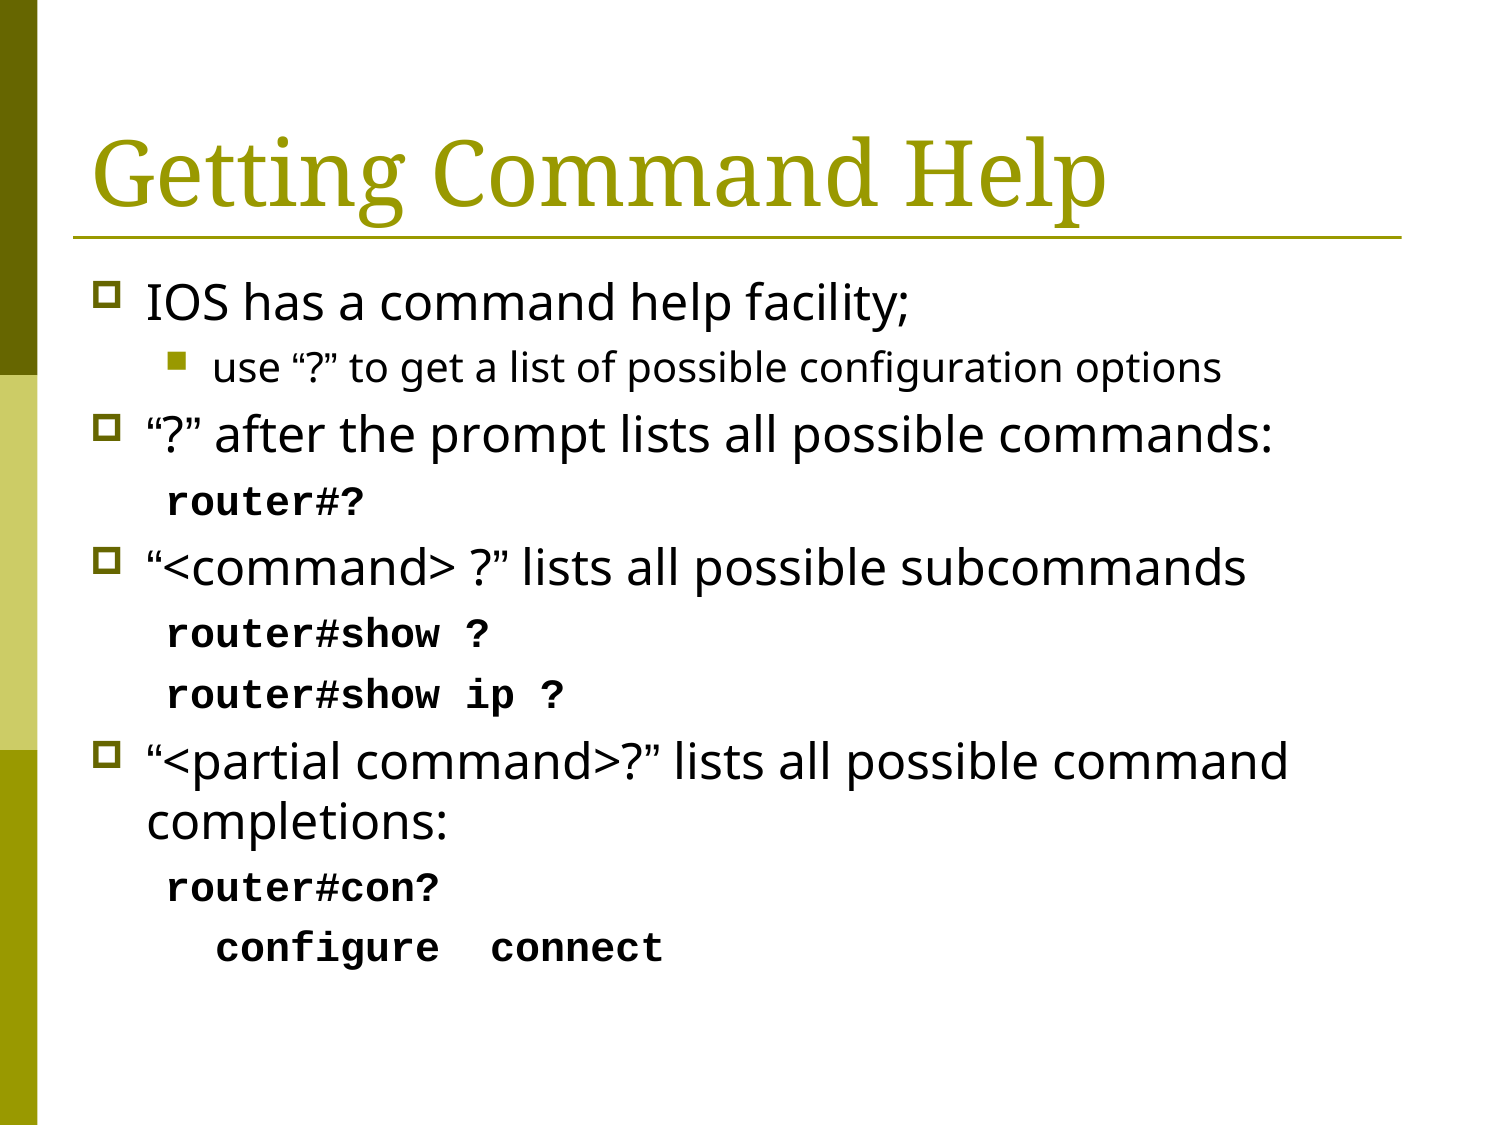

# Getting Command Help
IOS has a command help facility;
use “?” to get a list of possible configuration options
“?” after the prompt lists all possible commands:
router#?
“<command> ?” lists all possible subcommands
router#show ?
router#show ip ?
“<partial command>?” lists all possible command completions:
router#con?
 configure connect